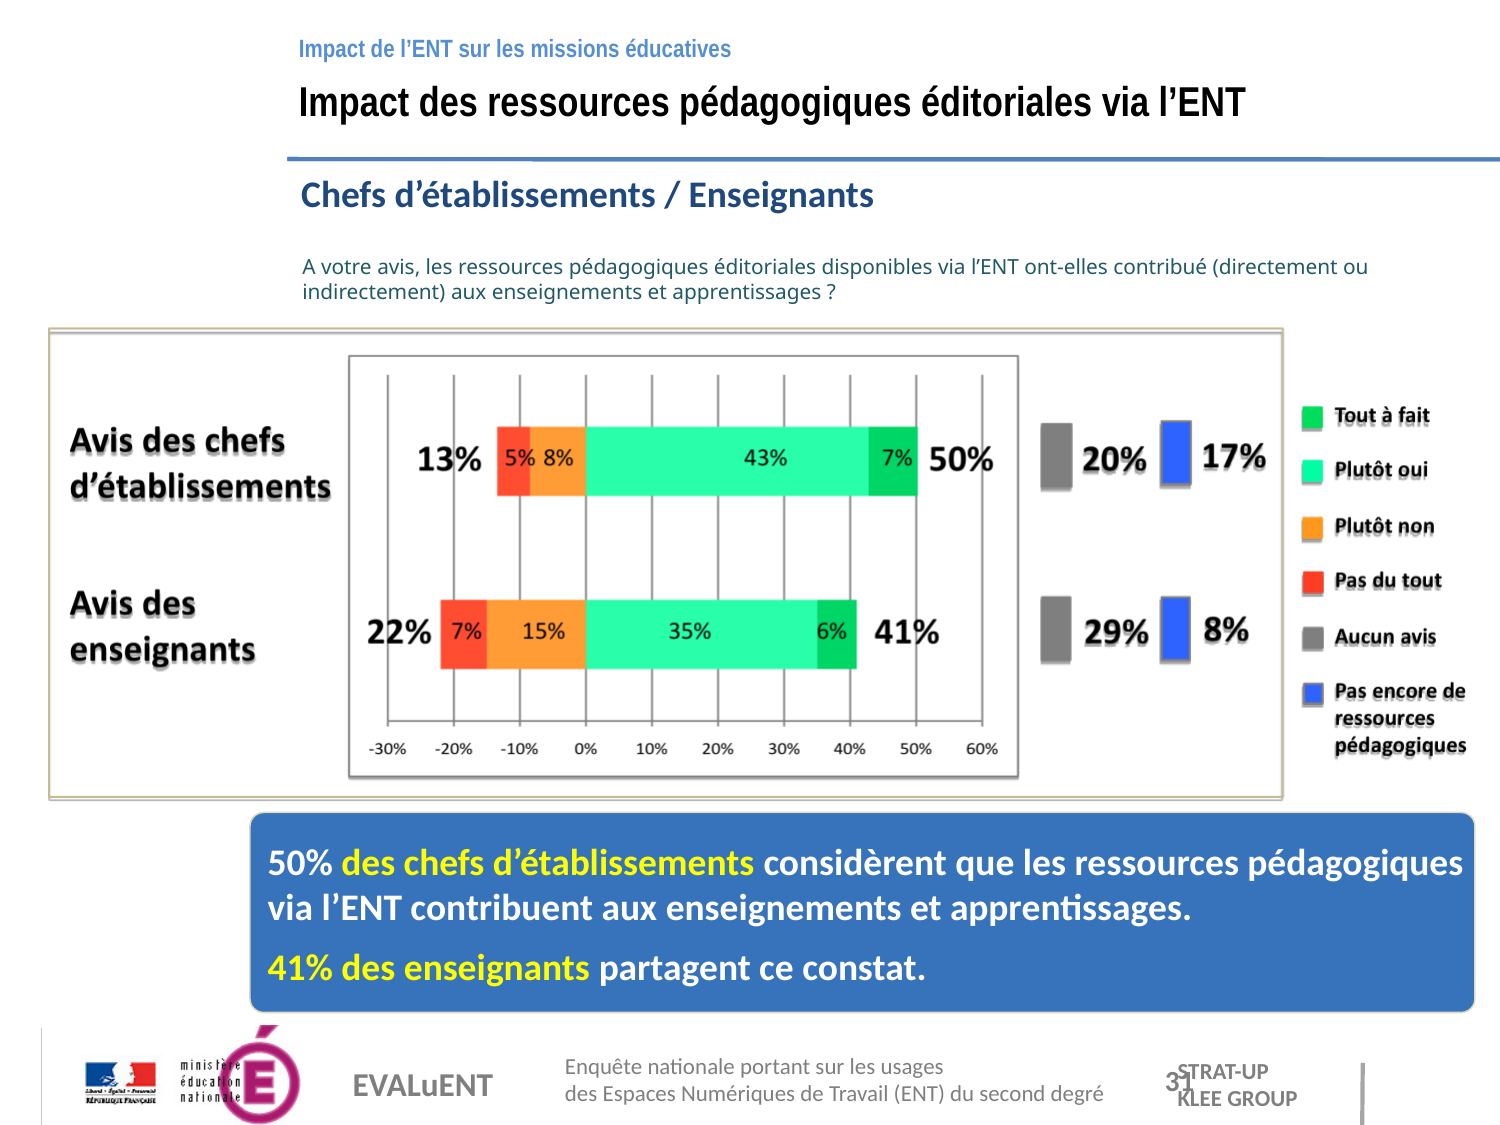

Impact de l’ENT sur les missions éducatives
Impact des ressources pédagogiques éditoriales via l’ENT
Chefs d’établissements / Enseignants
A votre avis, les ressources pédagogiques éditoriales disponibles via l’ENT ont-elles contribué (directement ou indirectement) aux enseignements et apprentissages ?
50% des chefs d’établissements considèrent que les ressources pédagogiques via l’ENT contribuent aux enseignements et apprentissages.
41% des enseignants partagent ce constat.